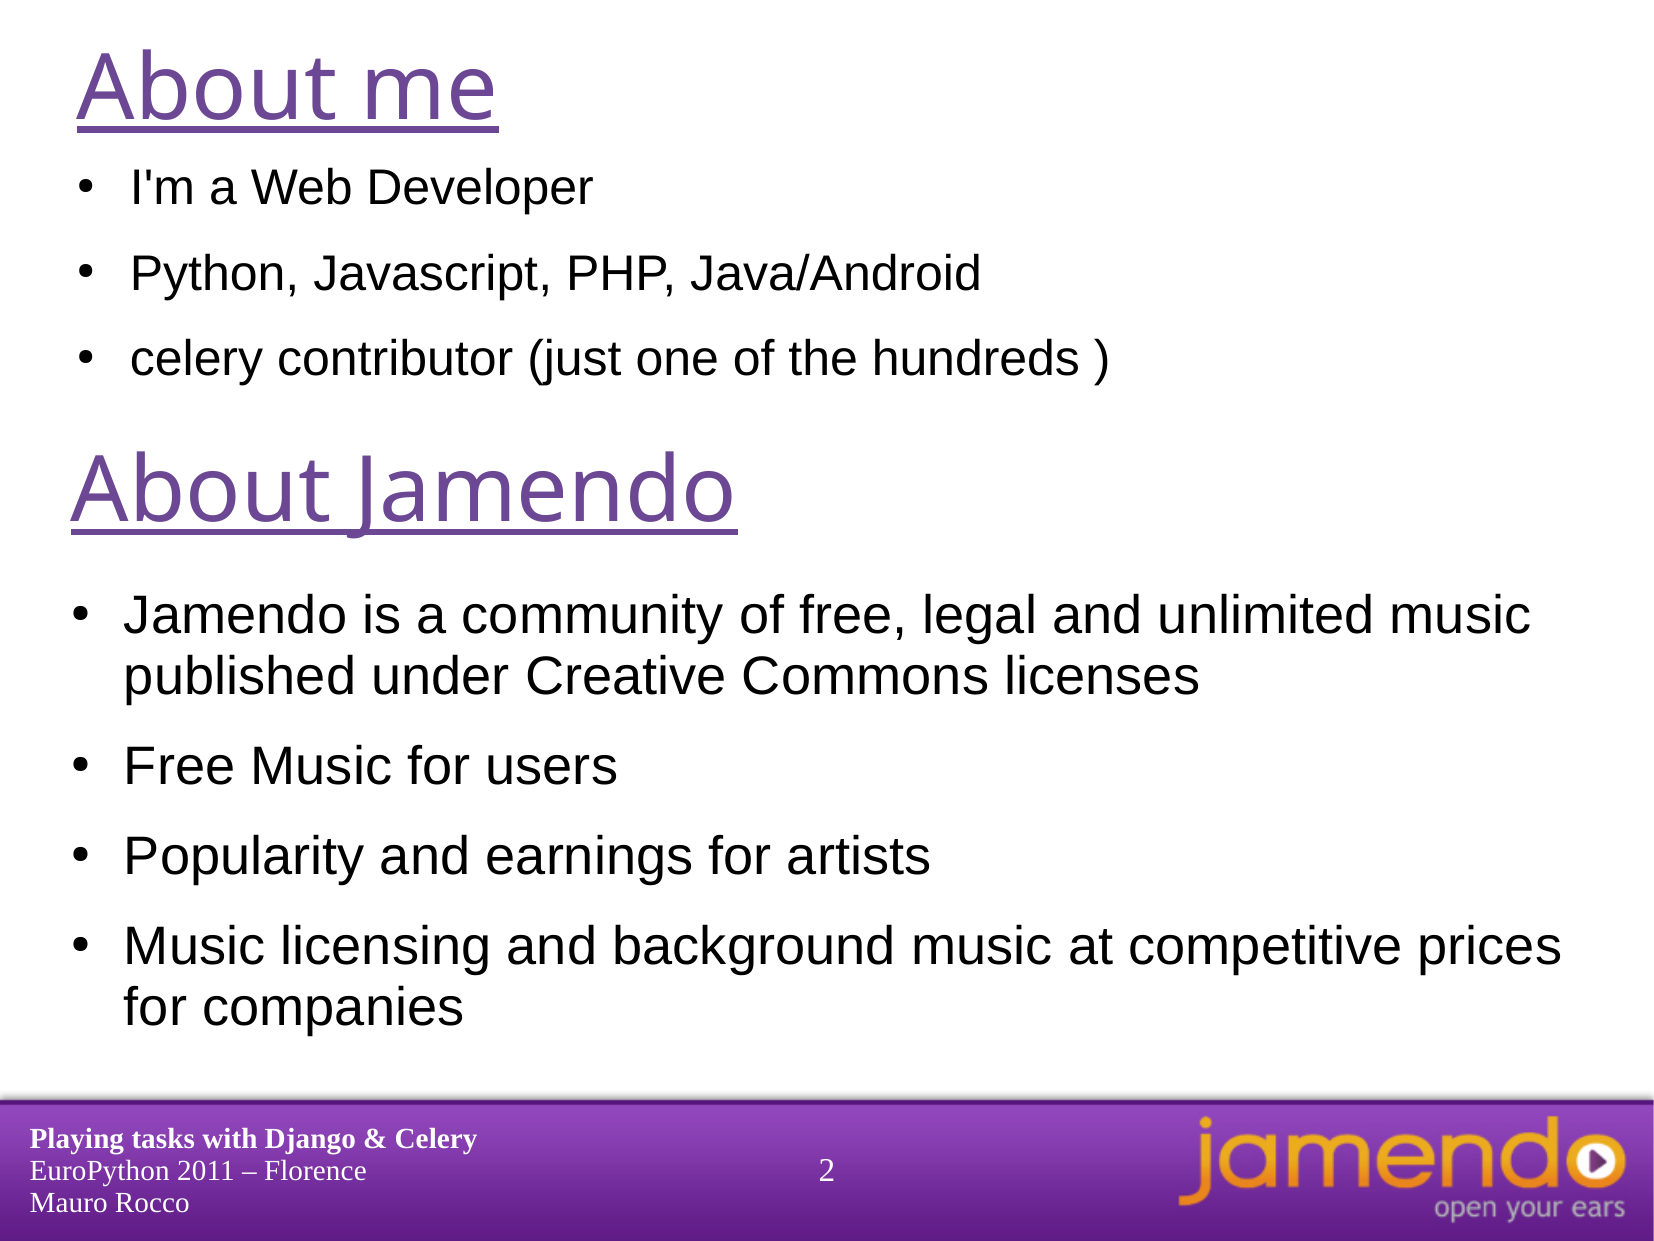

# About me
I'm a Web Developer
Python, Javascript, PHP, Java/Android
celery contributor (just one of the hundreds )
About Jamendo
Jamendo is a community of free, legal and unlimited music published under Creative Commons licenses
Free Music for users
Popularity and earnings for artists
Music licensing and background music at competitive prices for companies
2